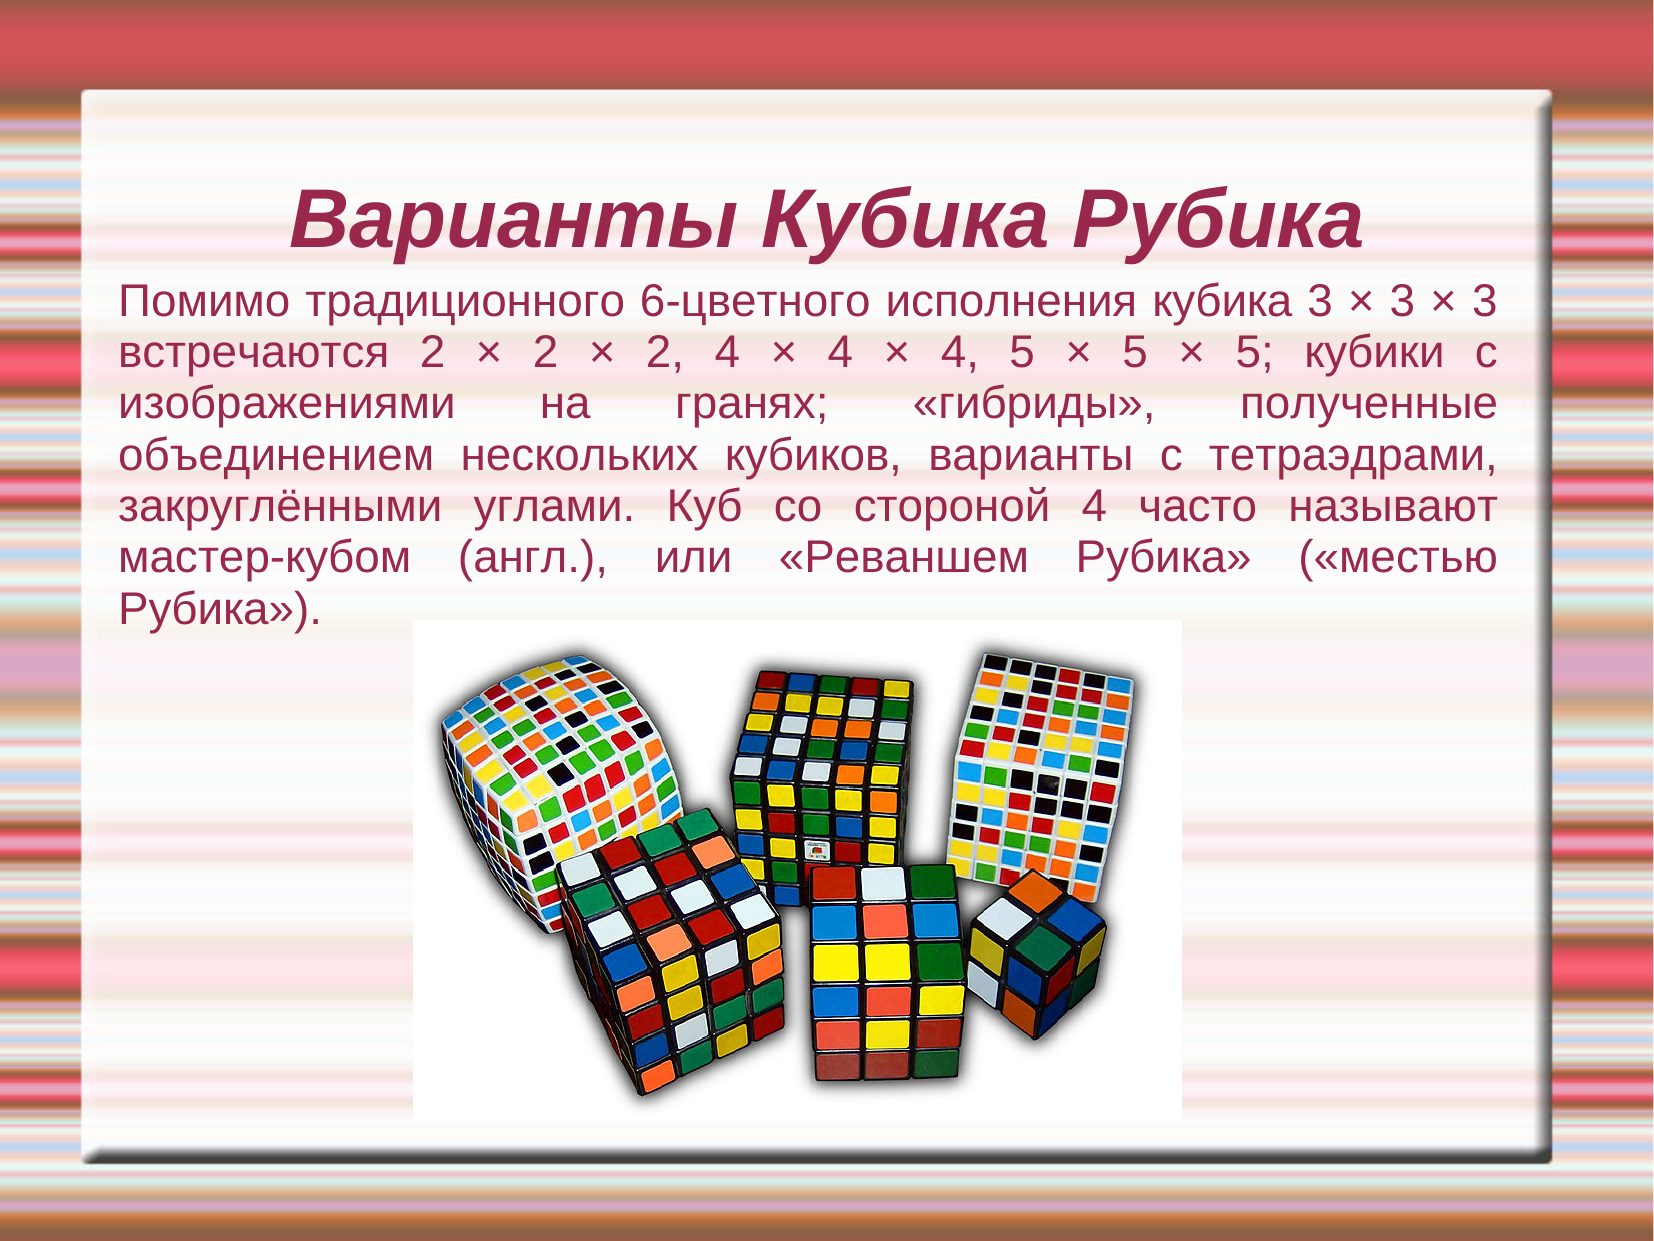

Помимо традиционного 6-цветного исполнения кубика 3 × 3 × 3 встречаются 2 × 2 × 2, 4 × 4 × 4, 5 × 5 × 5; кубики с изображениями на гранях; «гибриды», полученные объединением нескольких кубиков, варианты с тетраэдрами, закруглёнными углами. Куб со стороной 4 часто называют мастер-кубом (англ.), или «Реваншем Рубика» («местью Рубика»).
# Варианты Кубика Рубика